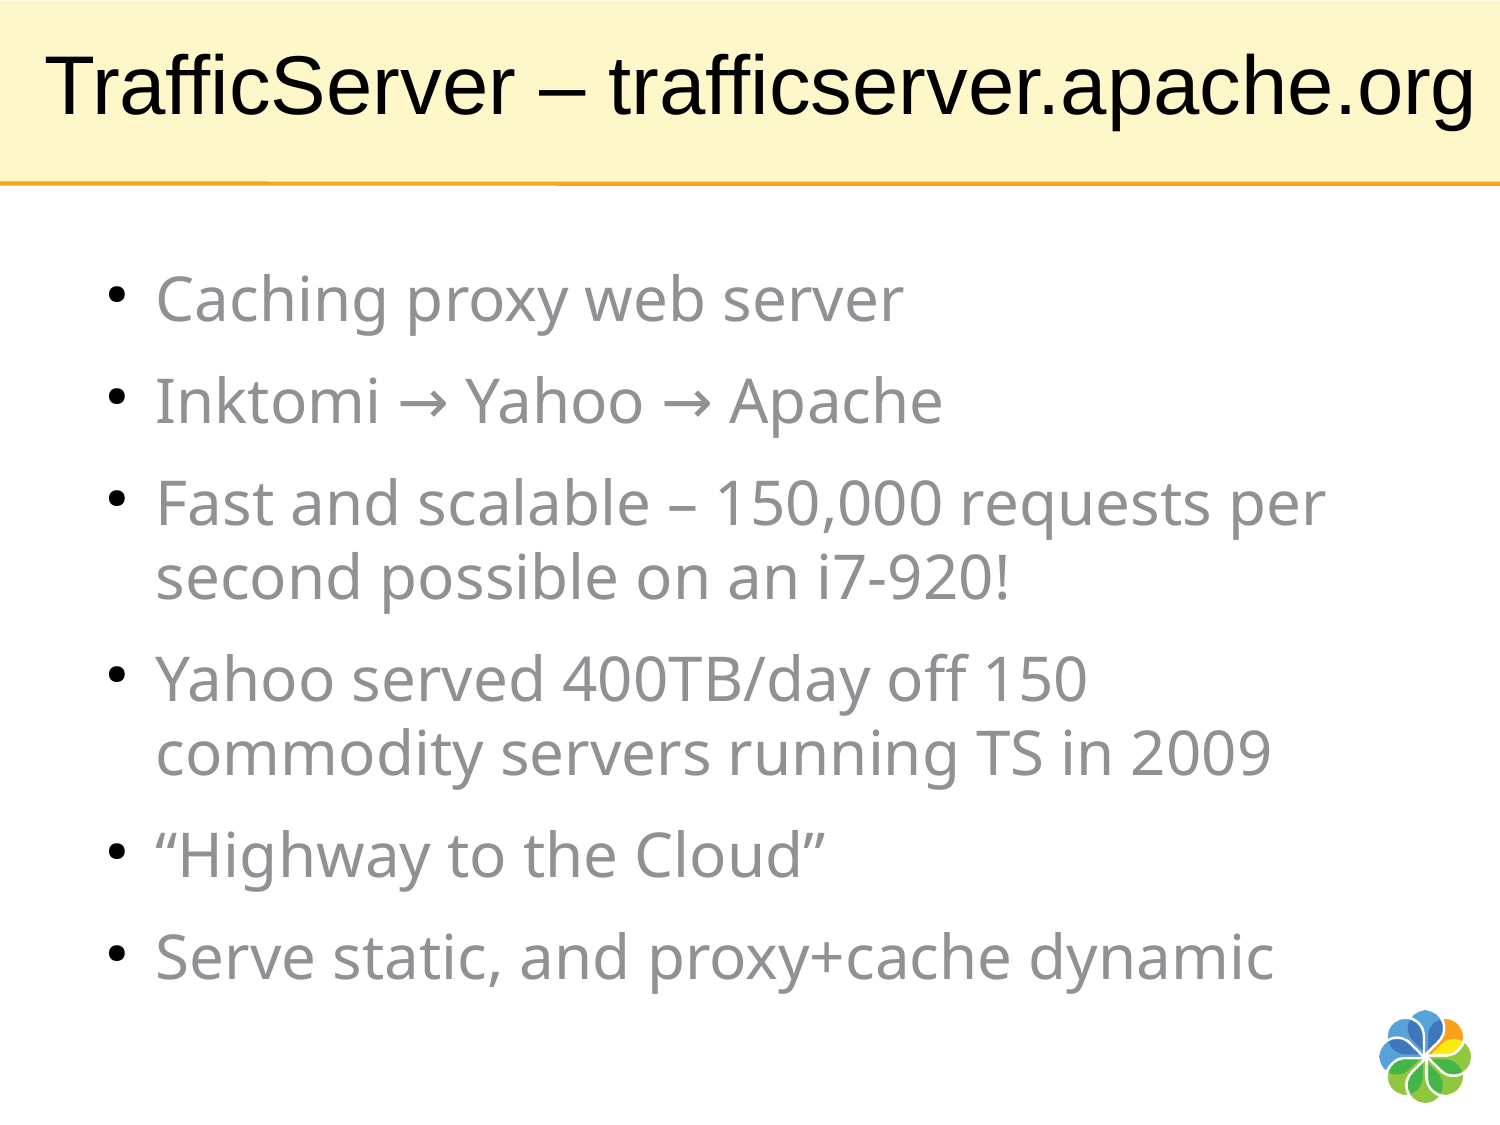

# TrafficServer – trafficserver.apache.org
Caching proxy web server
Inktomi → Yahoo → Apache
Fast and scalable – 150,000 requests per second possible on an i7-920!
Yahoo served 400TB/day off 150 commodity servers running TS in 2009
“Highway to the Cloud”
Serve static, and proxy+cache dynamic